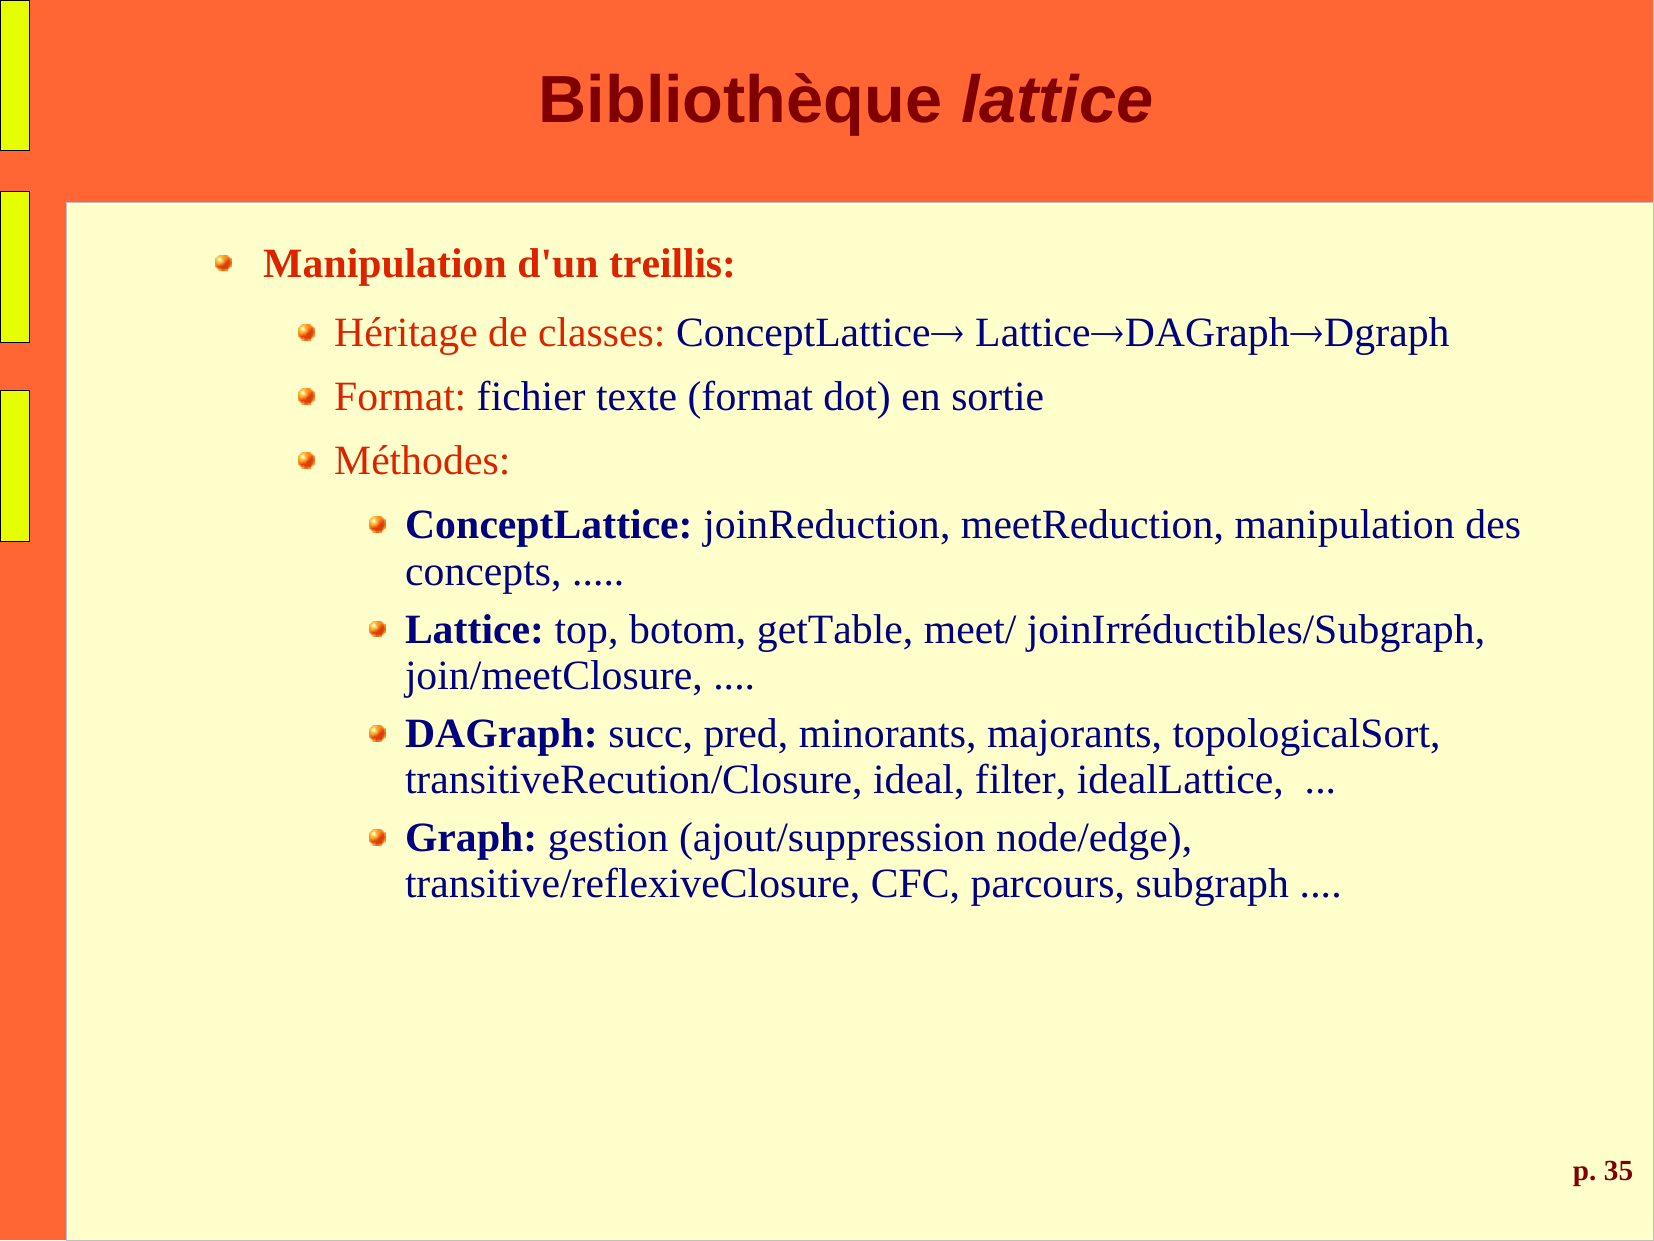

# Bibliothèque lattice
Manipulation d'un treillis:
Héritage de classes: ConceptLattice LatticeDAGraphDgraph
Format: fichier texte (format dot) en sortie
Méthodes:
ConceptLattice: joinReduction, meetReduction, manipulation des concepts, .....
Lattice: top, botom, getTable, meet/ joinIrréductibles/Subgraph, join/meetClosure, ....
DAGraph: succ, pred, minorants, majorants, topologicalSort, transitiveRecution/Closure, ideal, filter, idealLattice, ...
Graph: gestion (ajout/suppression node/edge), transitive/reflexiveClosure, CFC, parcours, subgraph ....
Karell Bertet